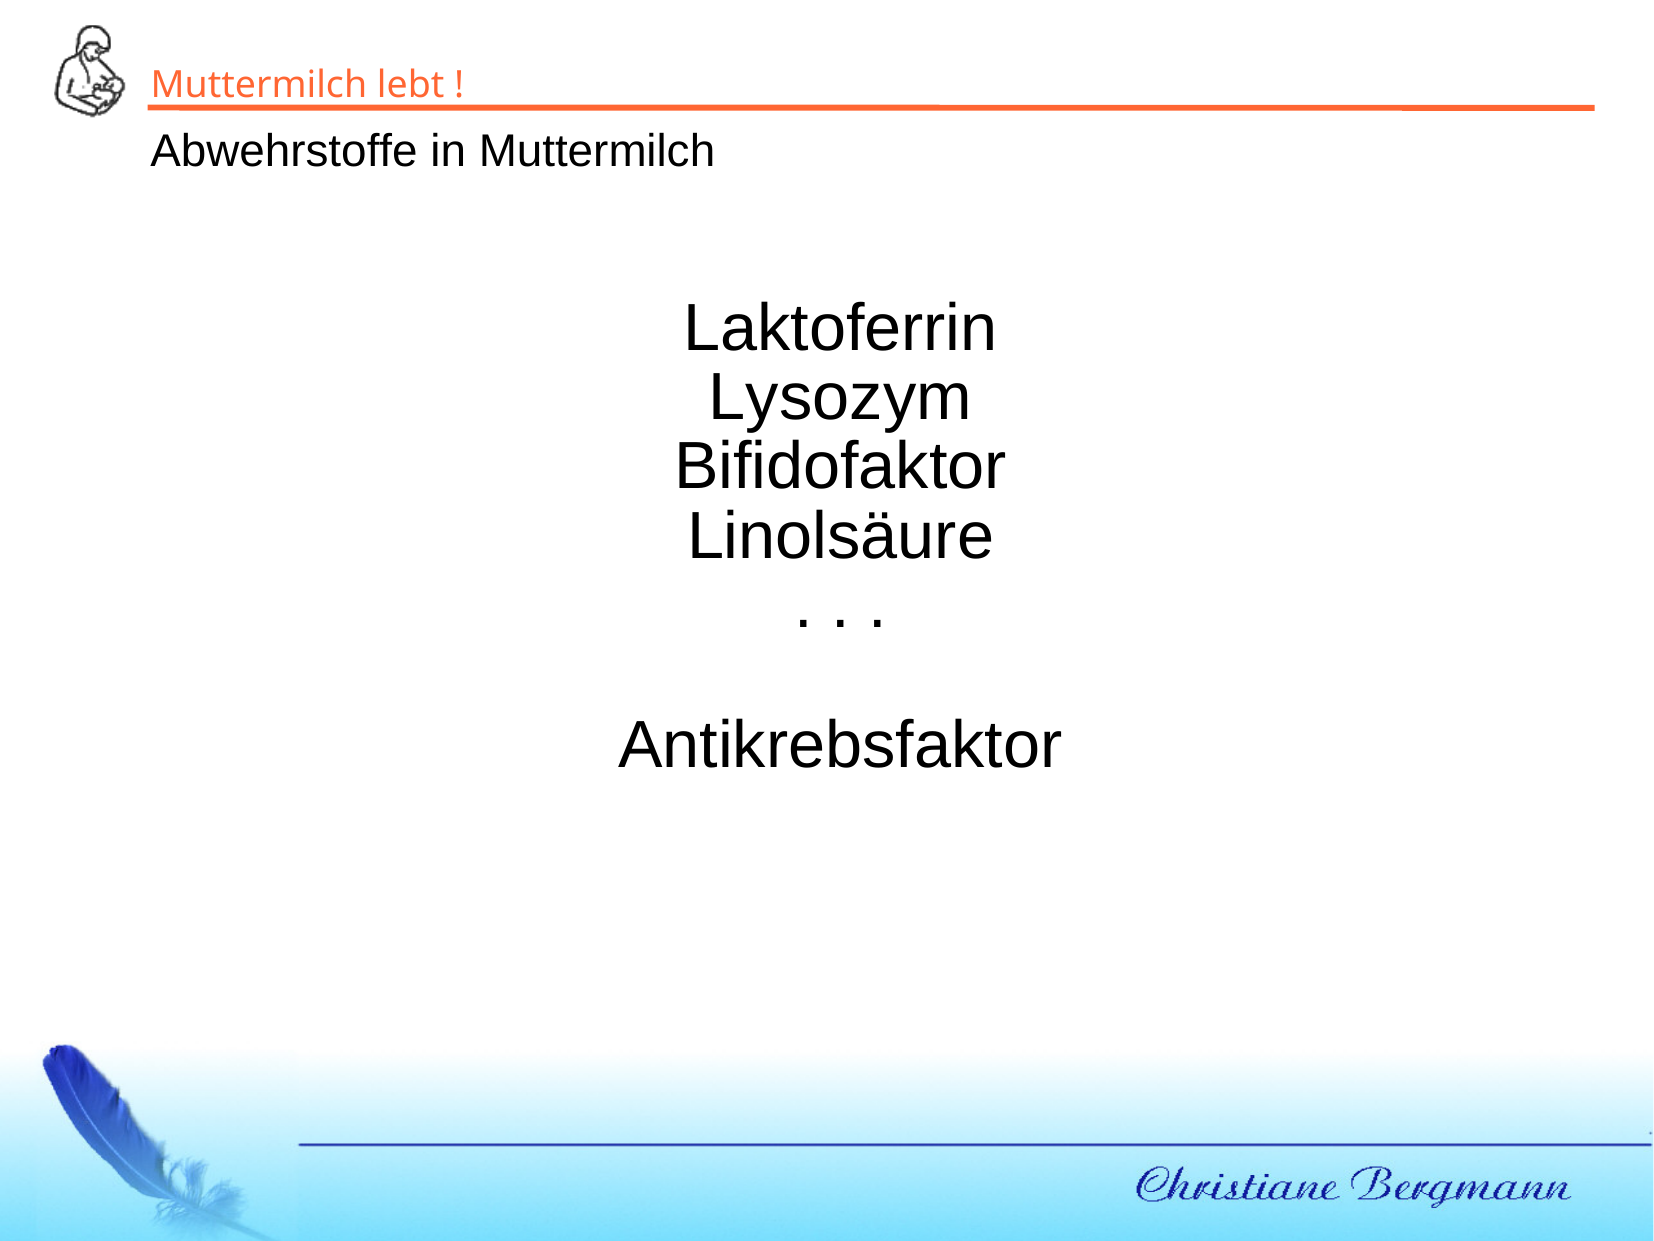

Muttermilch lebt !
Abwehrstoffe in Muttermilch
Laktoferrin
Lysozym
Bifidofaktor
Linolsäure
. . .
Antikrebsfaktor